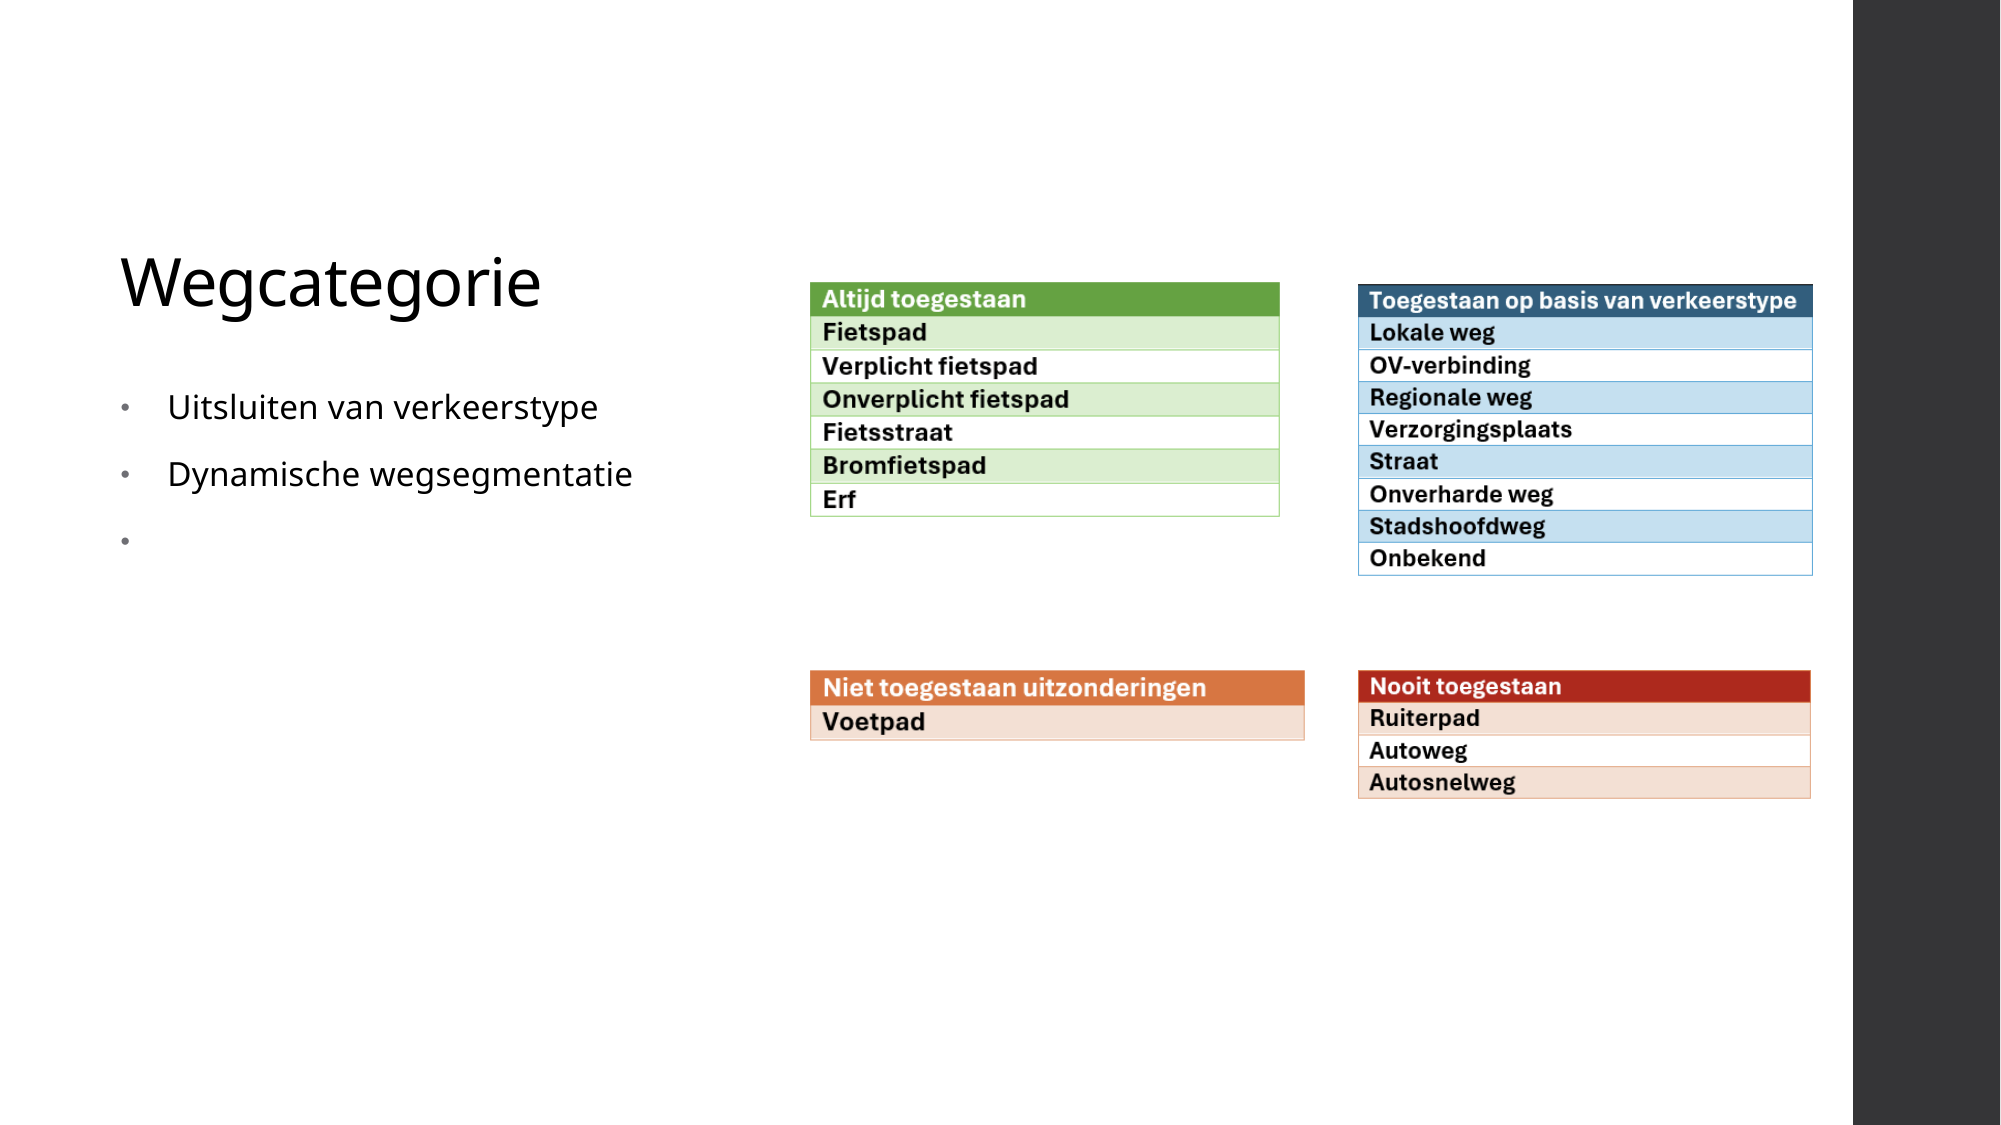

# Wegcategorie
Uitsluiten van verkeerstype
Dynamische wegsegmentatie